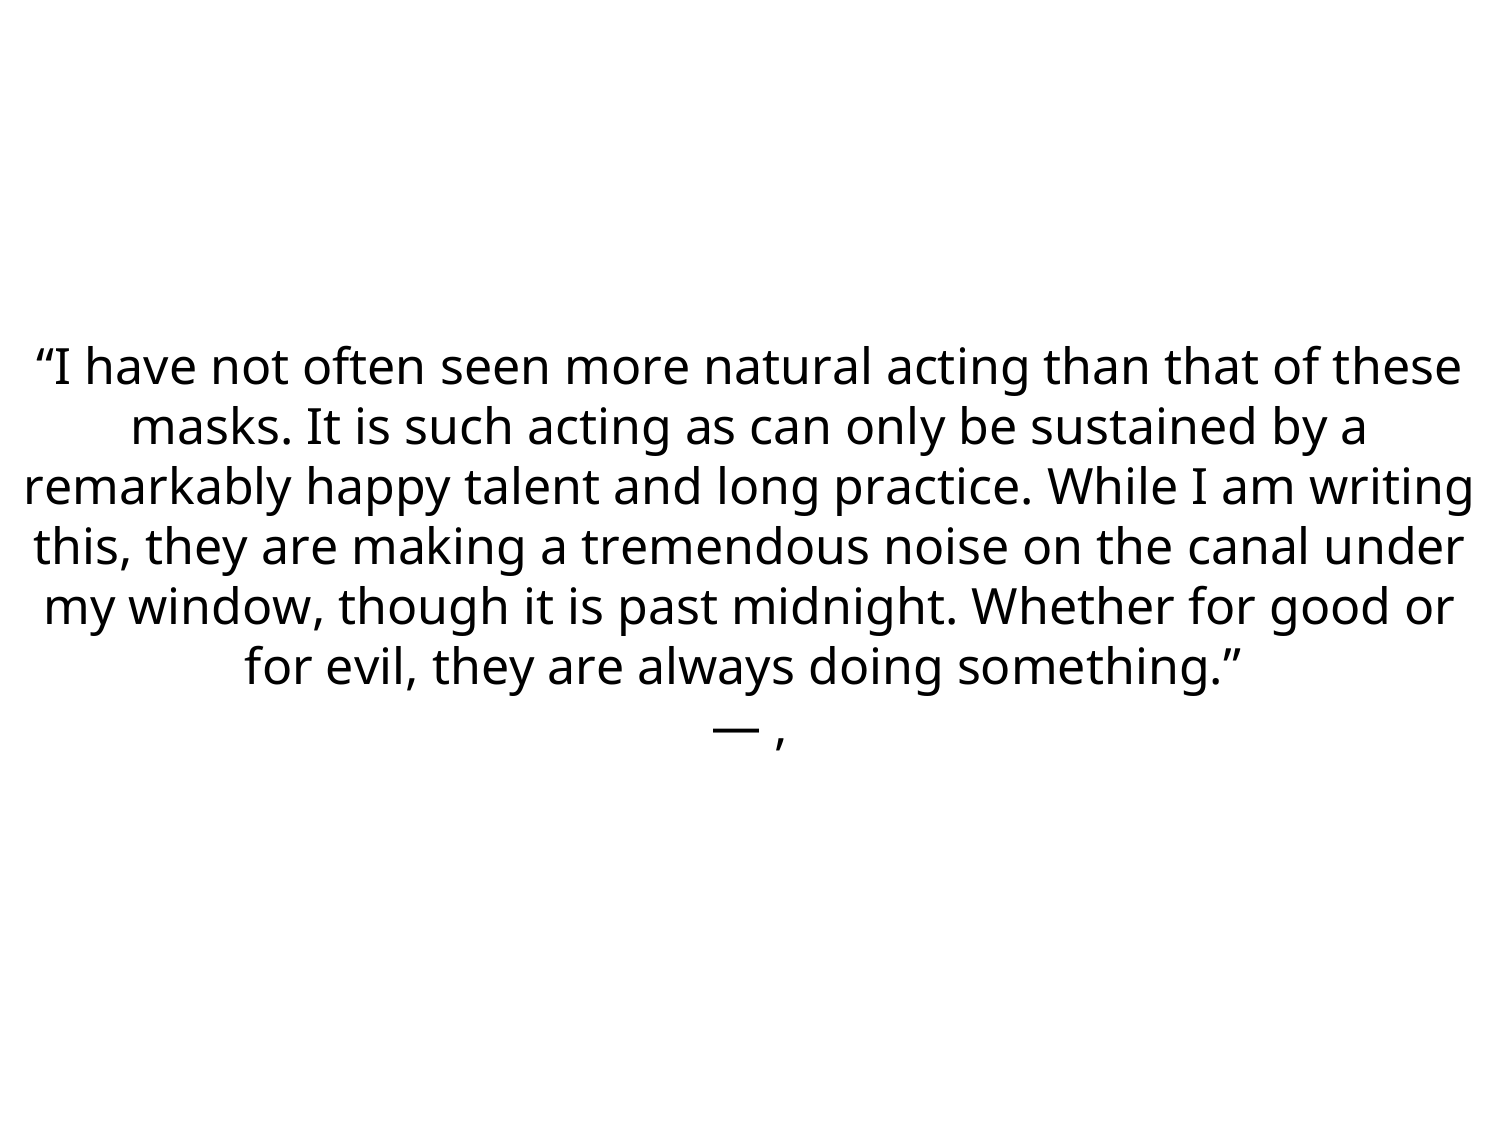

# “I have not often seen more natural acting than that of these masks. It is such acting as can only be sustained by a remarkably happy talent and long practice. While I am writing this, they are making a tremendous noise on the canal under my window, though it is past midnight. Whether for good or for evil, they are always doing something.” ― ,